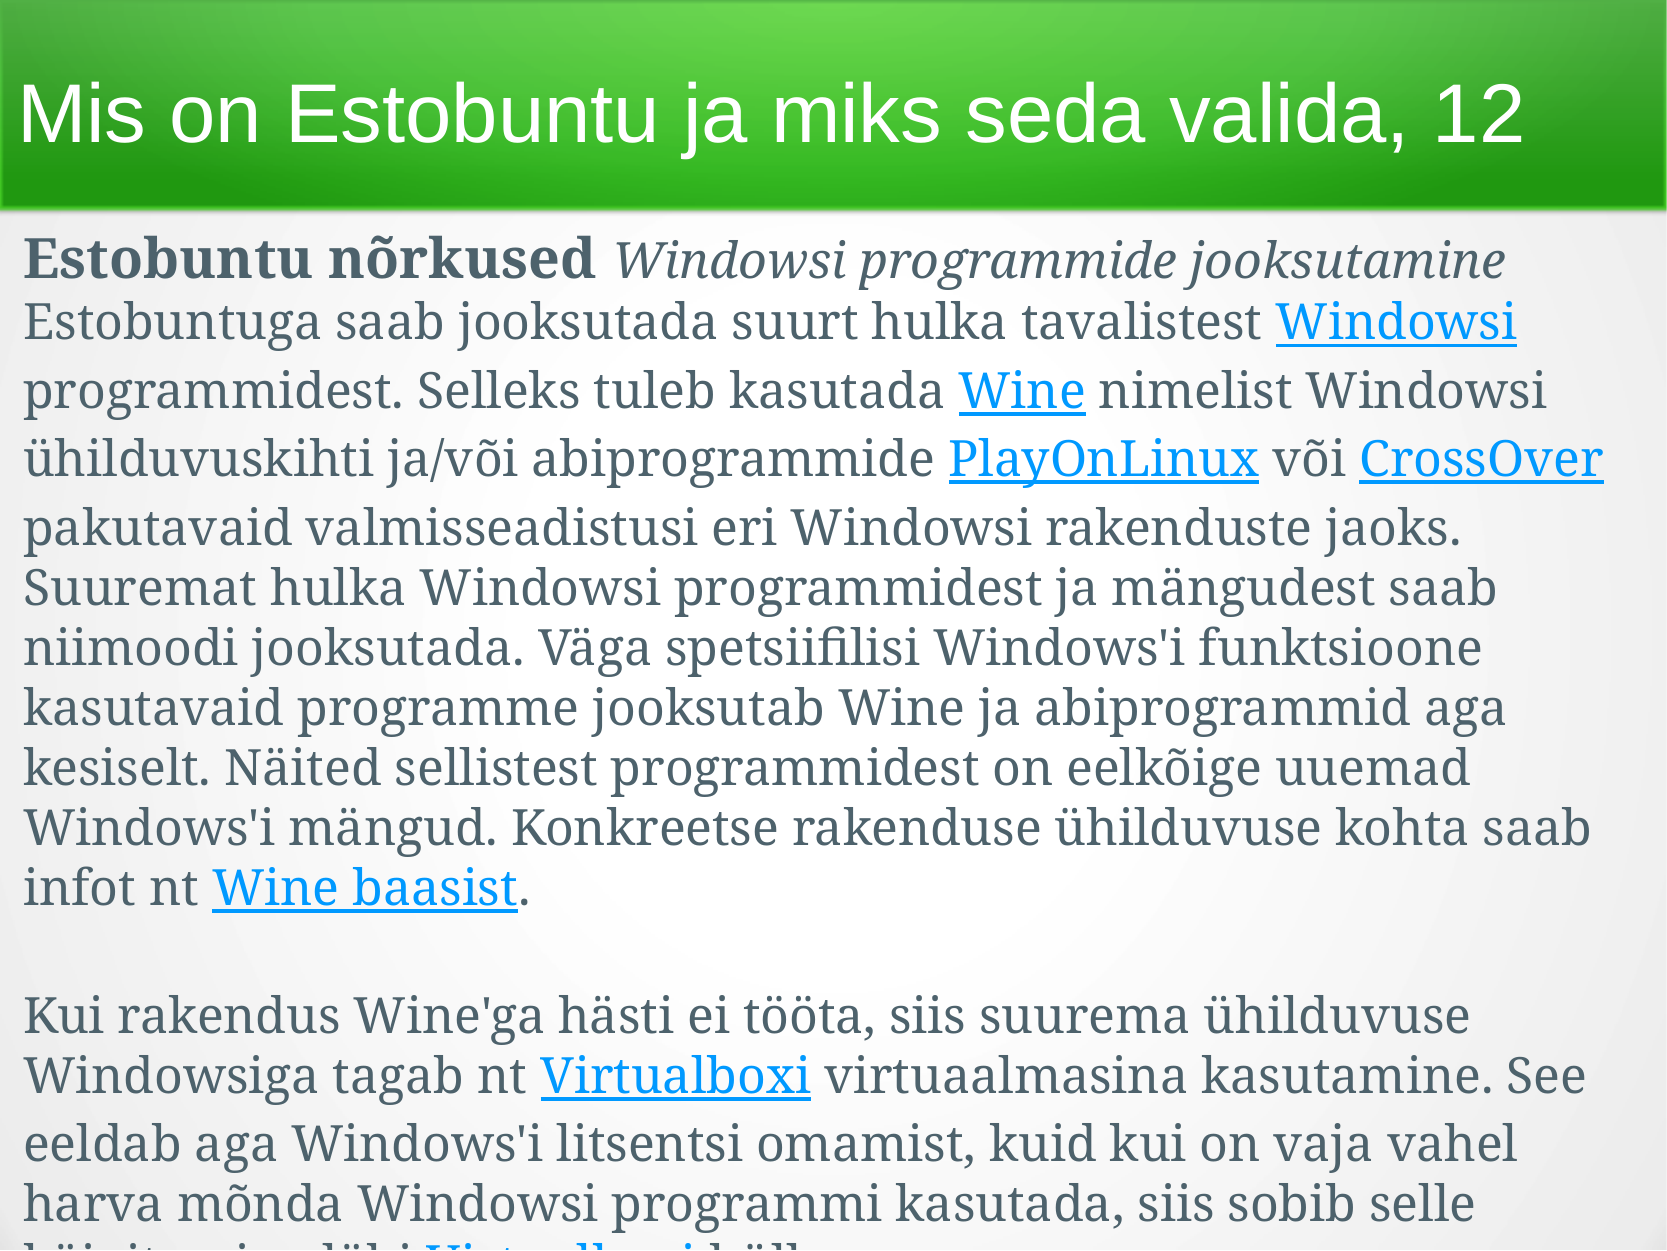

# Mis on Estobuntu ja miks seda valida, 12
Estobuntu nõrkused Windowsi programmide jooksutamine
Estobuntuga saab jooksutada suurt hulka tavalistest Windowsi programmidest. Selleks tuleb kasutada Wine nimelist Windowsi ühilduvuskihti ja/või abiprogrammide PlayOnLinux või CrossOver pakutavaid valmisseadistusi eri Windowsi rakenduste jaoks. Suuremat hulka Windowsi programmidest ja mängudest saab niimoodi jooksutada. Väga spetsiifilisi Windows'i funktsioone kasutavaid programme jooksutab Wine ja abiprogrammid aga kesiselt. Näited sellistest programmidest on eelkõige uuemad Windows'i mängud. Konkreetse rakenduse ühilduvuse kohta saab infot nt Wine baasist.
Kui rakendus Wine'ga hästi ei tööta, siis suurema ühilduvuse Windowsiga tagab nt Virtualboxi virtuaalmasina kasutamine. See eeldab aga Windows'i litsentsi omamist, kuid kui on vaja vahel harva mõnda Windowsi programmi kasutada, siis sobib selle käivitamine läbi Virtualboxi küll.